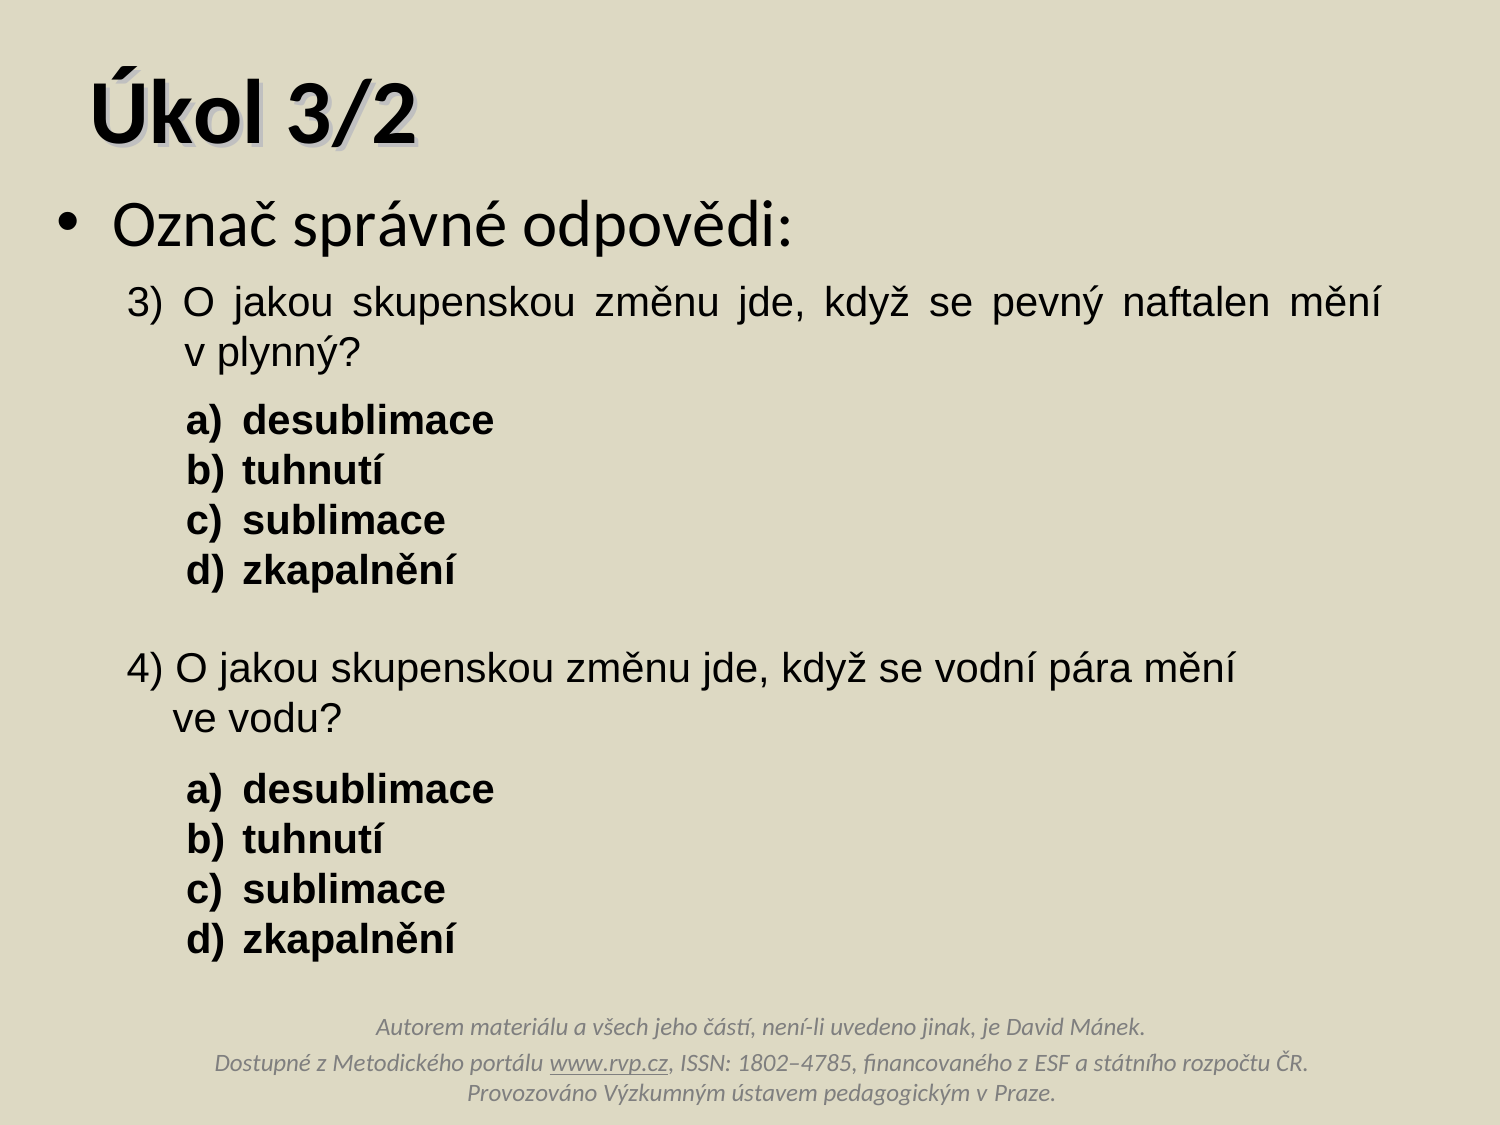

Úkol 3/2
# Označ správné odpovědi:
3) O jakou skupenskou změnu jde, když se pevný naftalen mění
 v plynný?
desublimace
tuhnutí
sublimace
zkapalnění
4) O jakou skupenskou změnu jde, když se vodní pára mění
 ve vodu?
desublimace
tuhnutí
sublimace
zkapalnění
Autorem materiálu a všech jeho částí, není-li uvedeno jinak, je David Mánek.
Dostupné z Metodického portálu www.rvp.cz, ISSN: 1802–4785, financovaného z ESF a státního rozpočtu ČR. Provozováno Výzkumným ústavem pedagogickým v Praze.